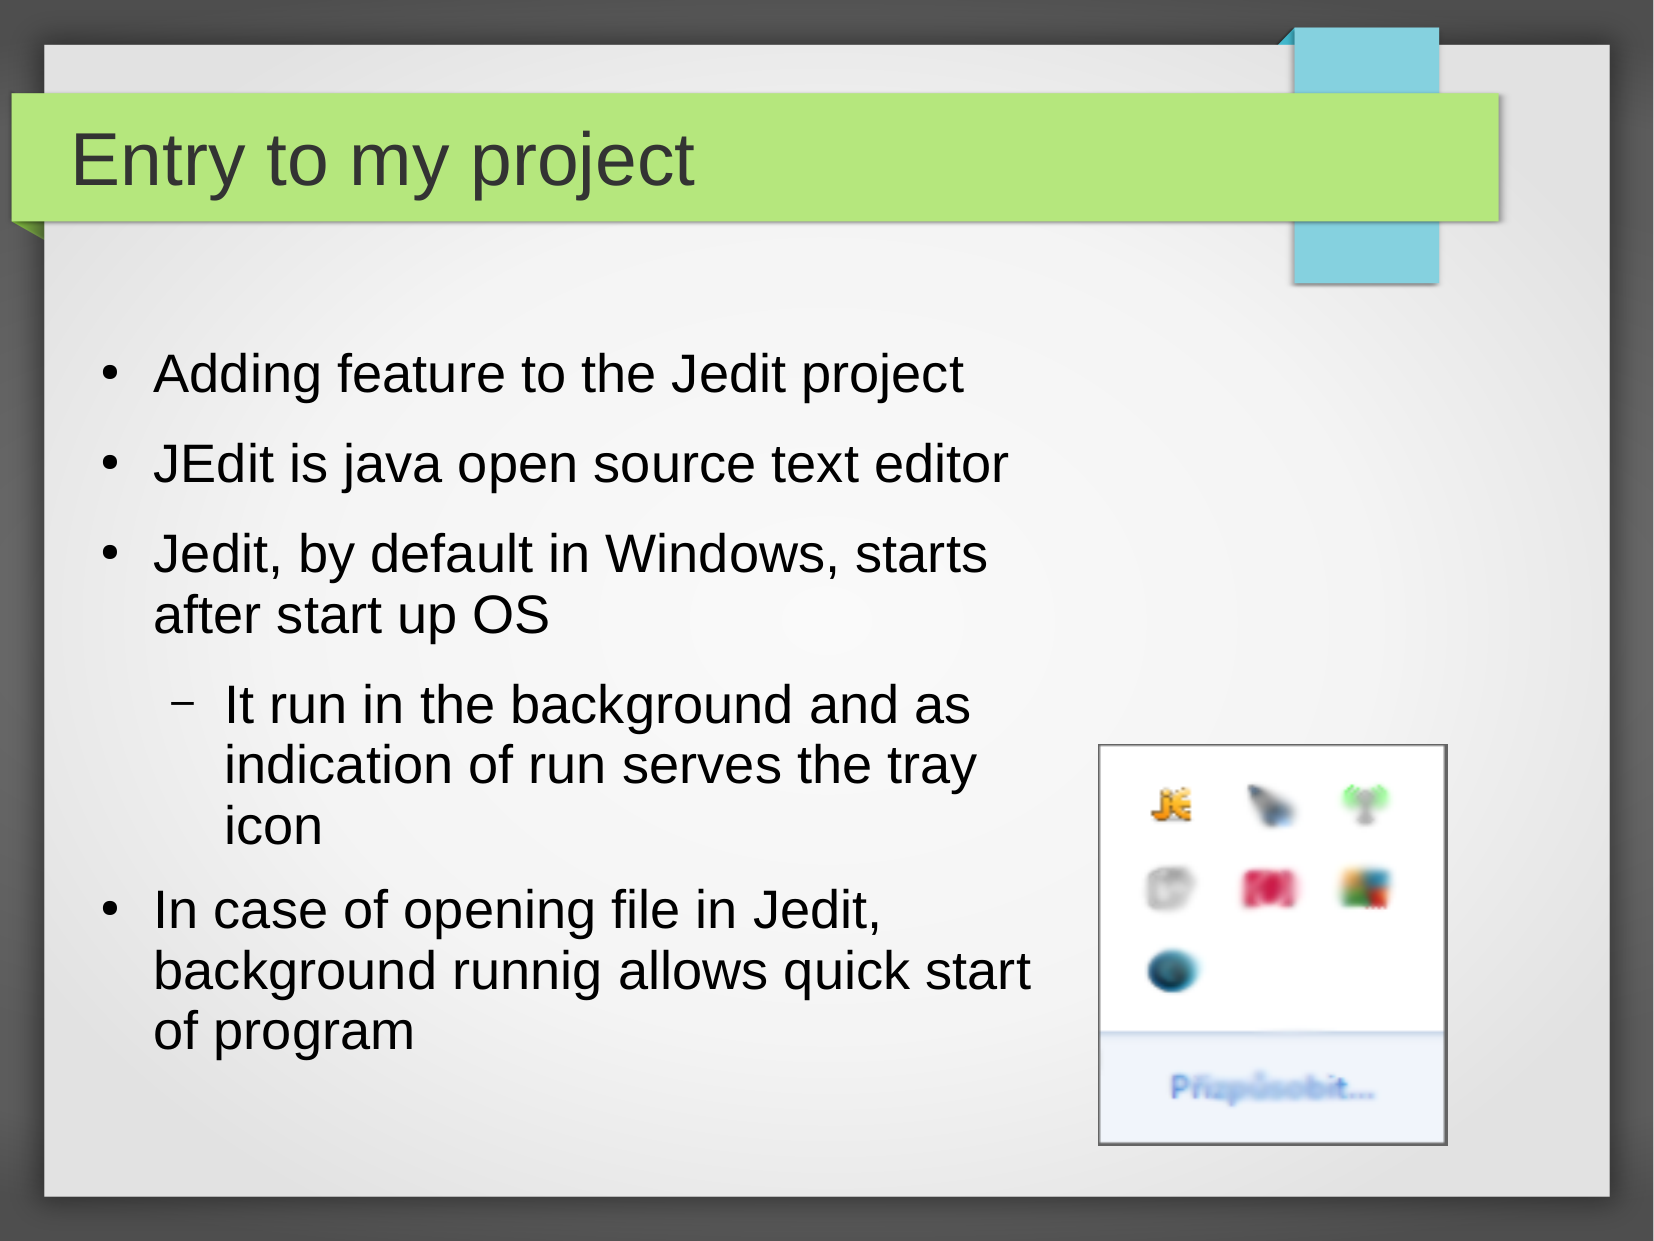

# Entry to my project
Adding feature to the Jedit project
JEdit is java open source text editor
Jedit, by default in Windows, starts after start up OS
It run in the background and as indication of run serves the tray icon
In case of opening file in Jedit, background runnig allows quick start of program